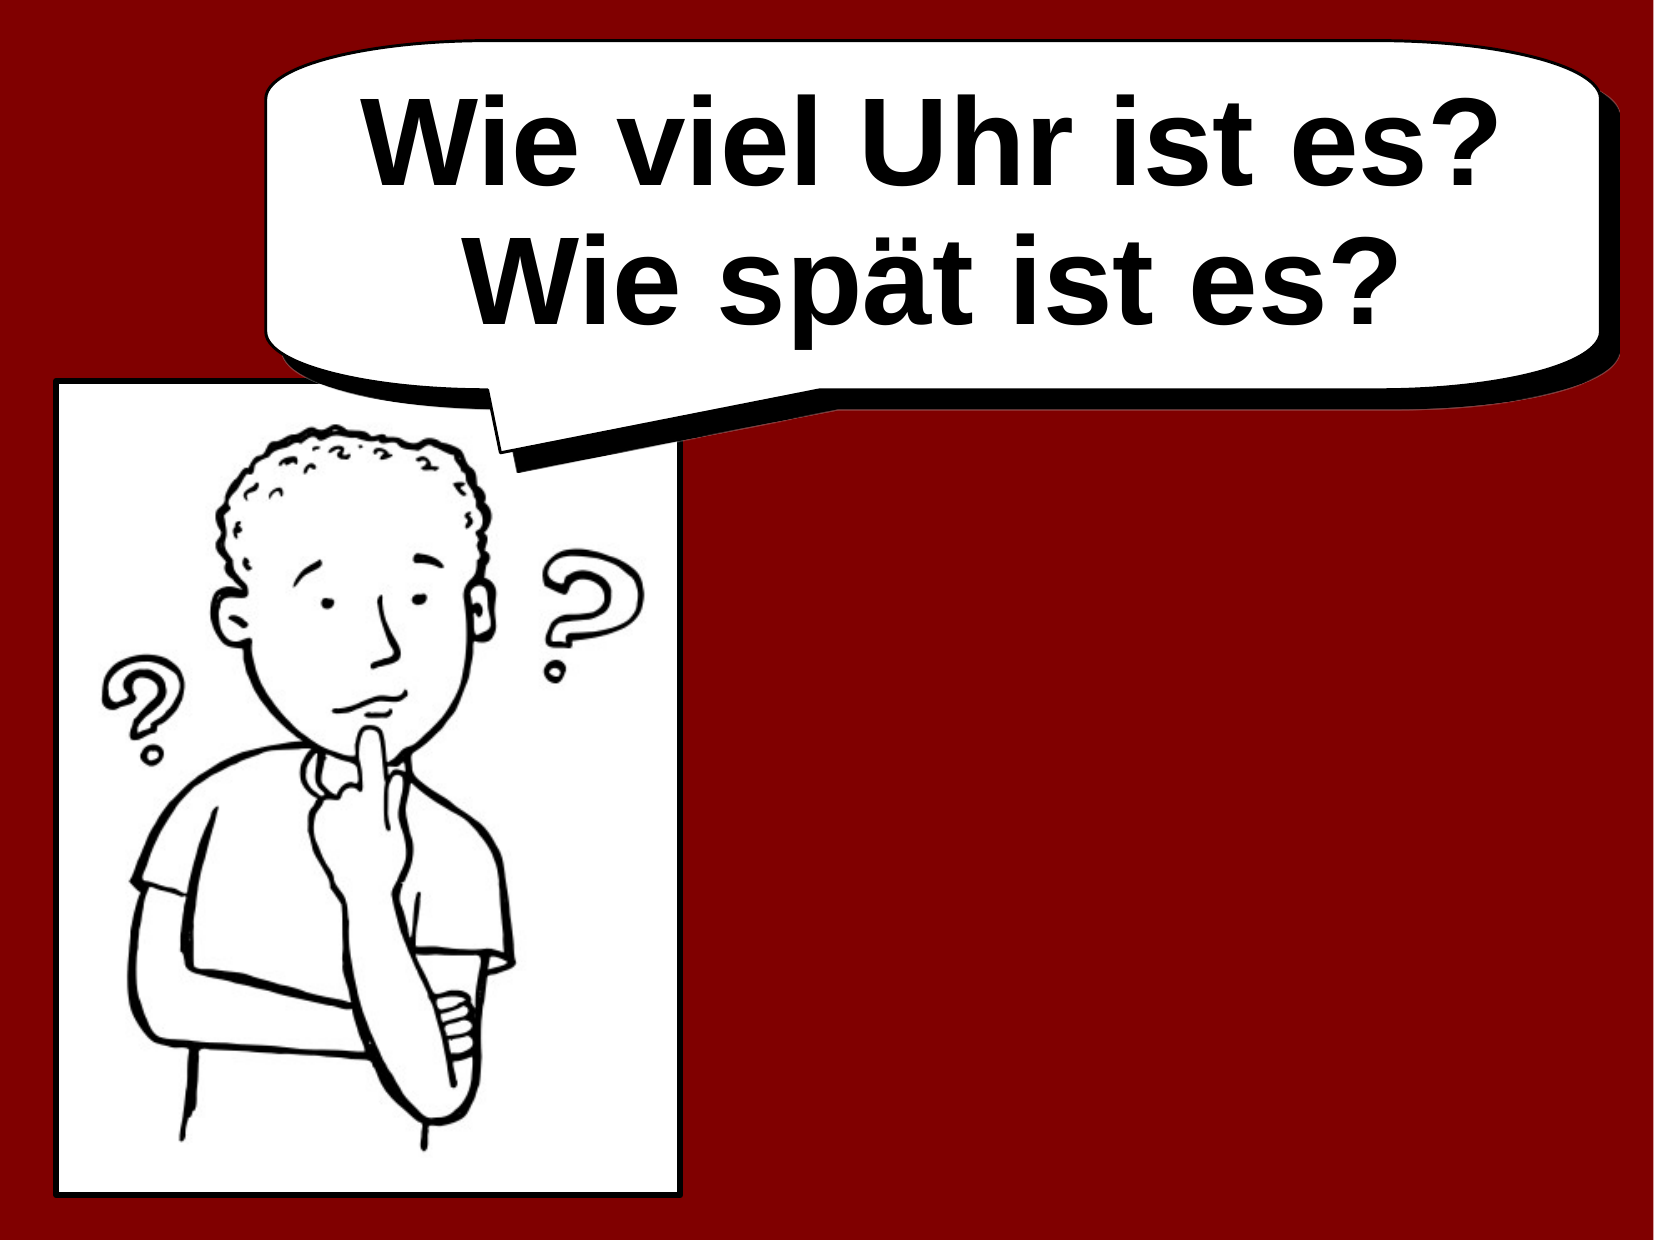

Wie viel Uhr ist es?
Wie spät ist es?